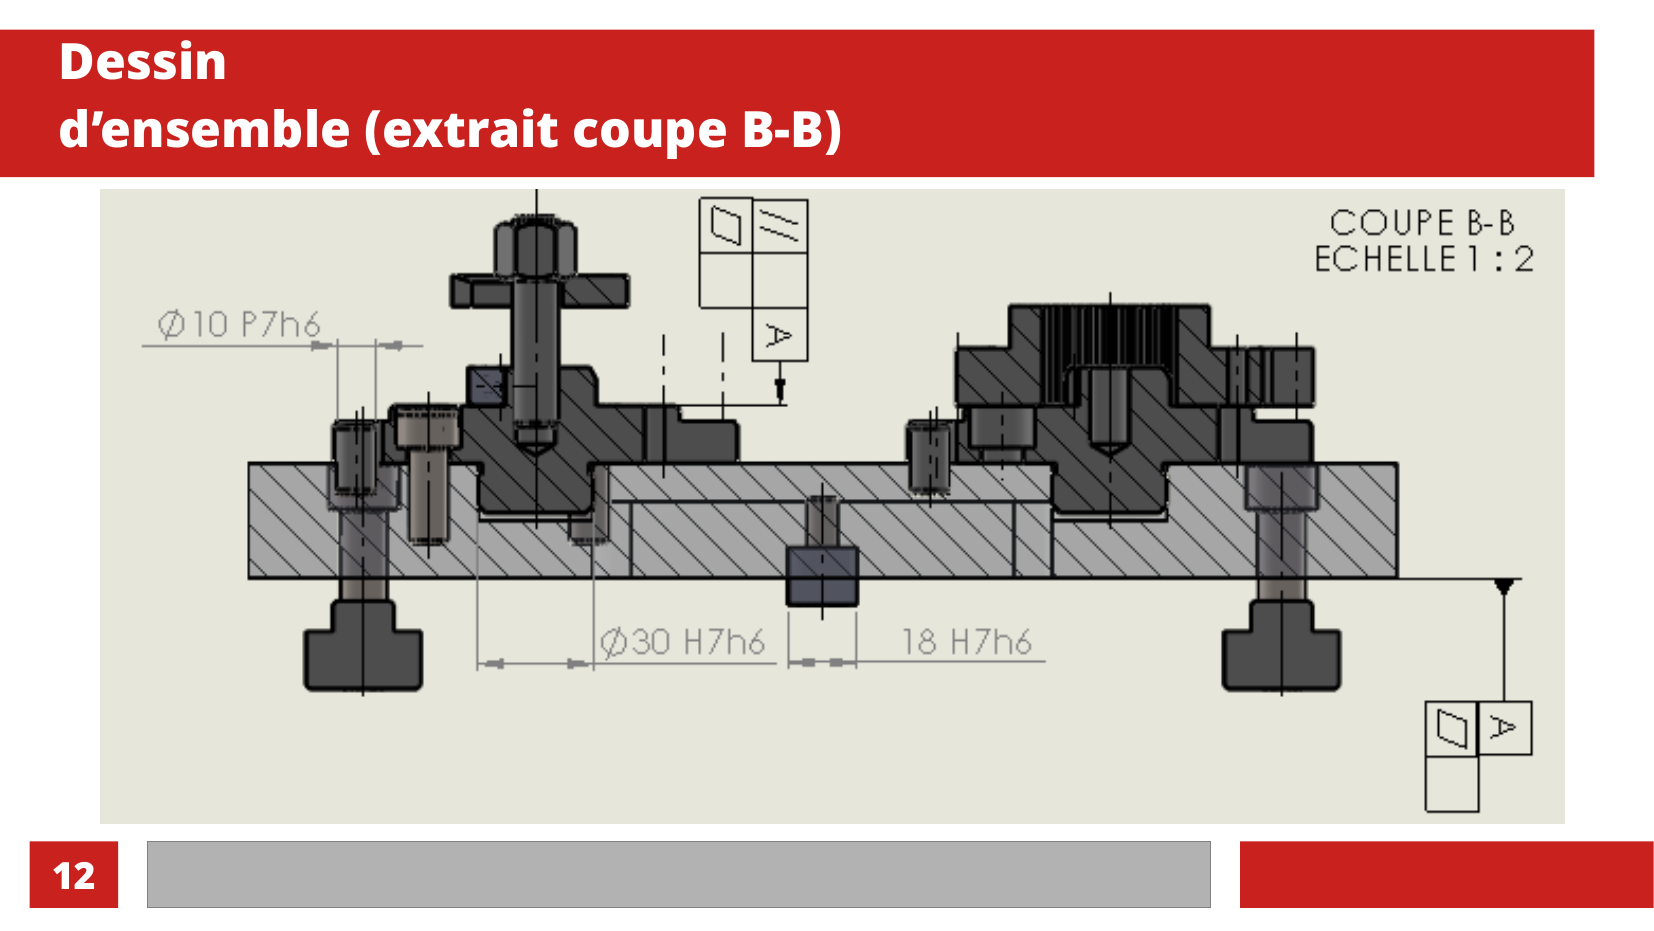

# Dessin d’ensemble (extrait coupe B-B)
12